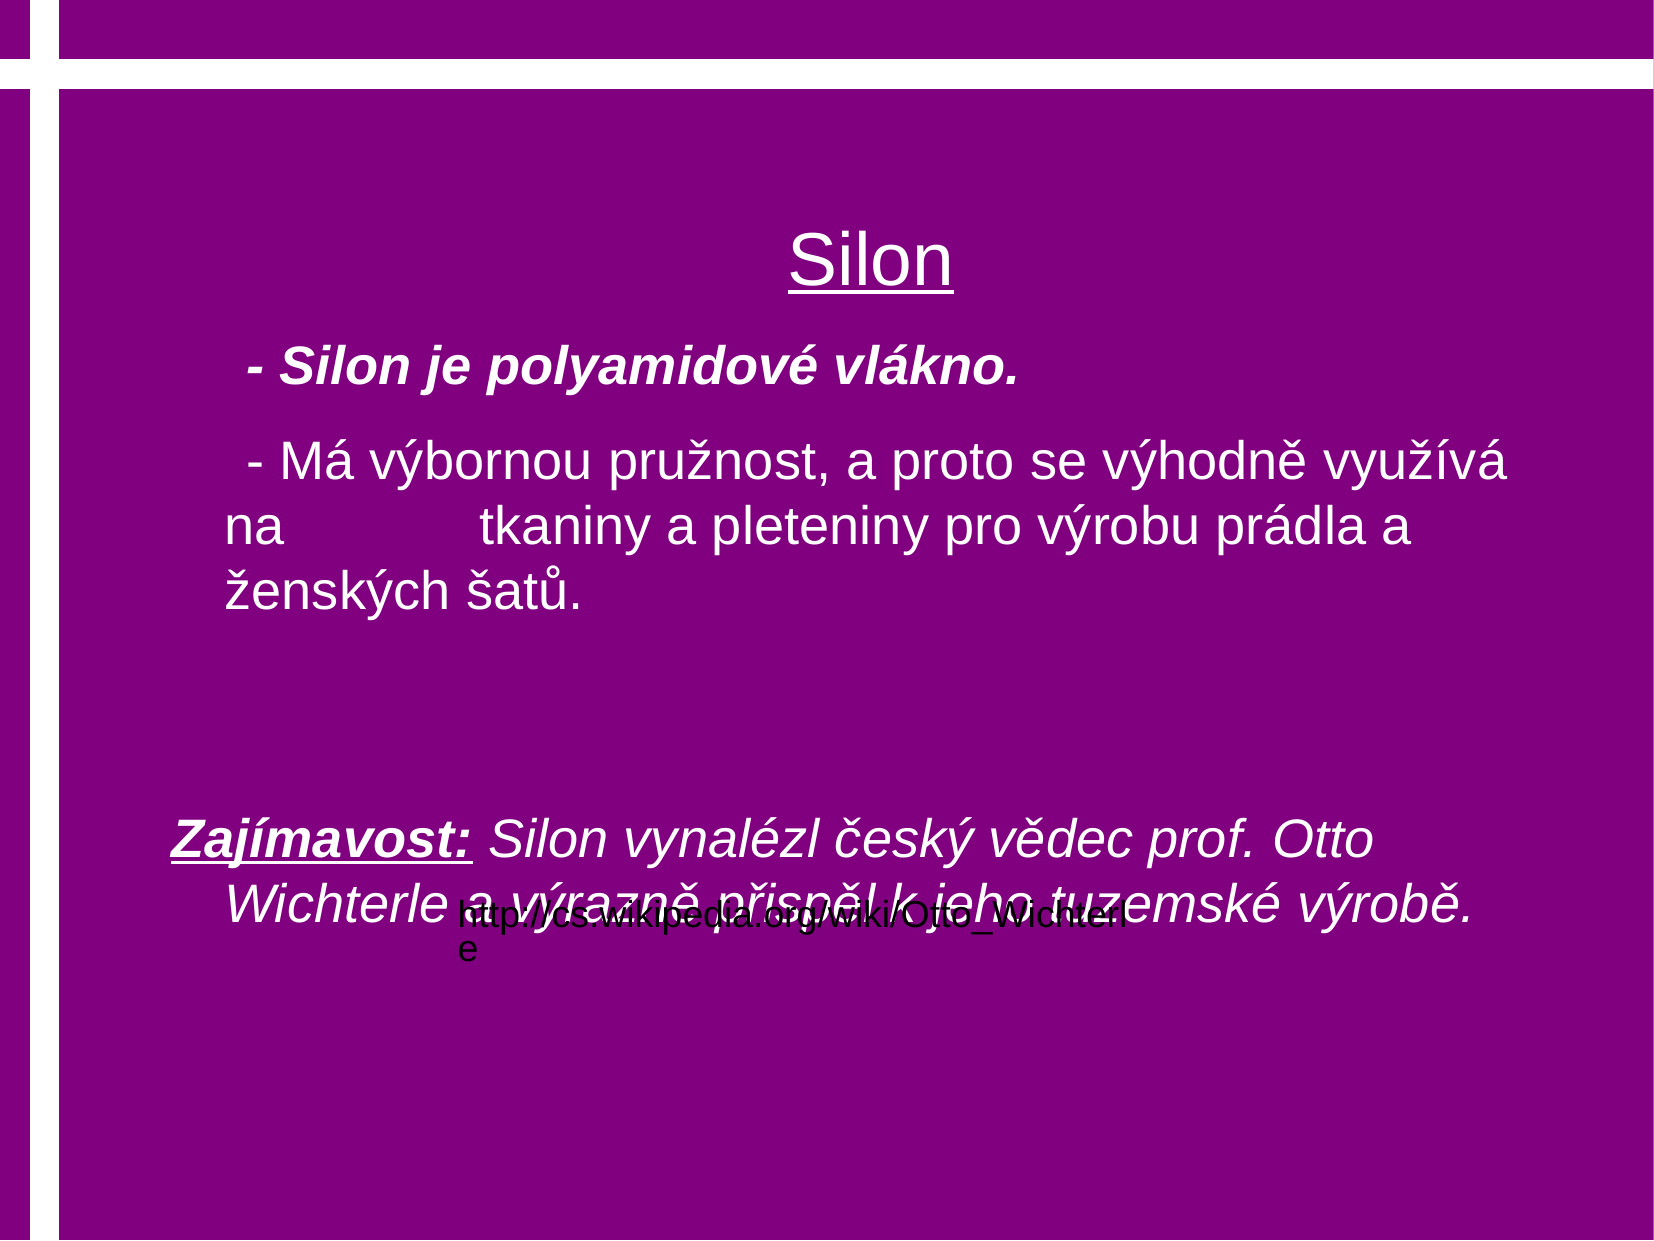

# Silon
 - Silon je polyamidové vlákno.
 - Má výbornou pružnost, a proto se výhodně využívá na tkaniny a pleteniny pro výrobu prádla a ženských šatů.
Zajímavost: Silon vynalézl český vědec prof. Otto Wichterle a výrazně přispěl k jeho tuzemské výrobě.
http://cs.wikipedia.org/wiki/Otto_Wichterle